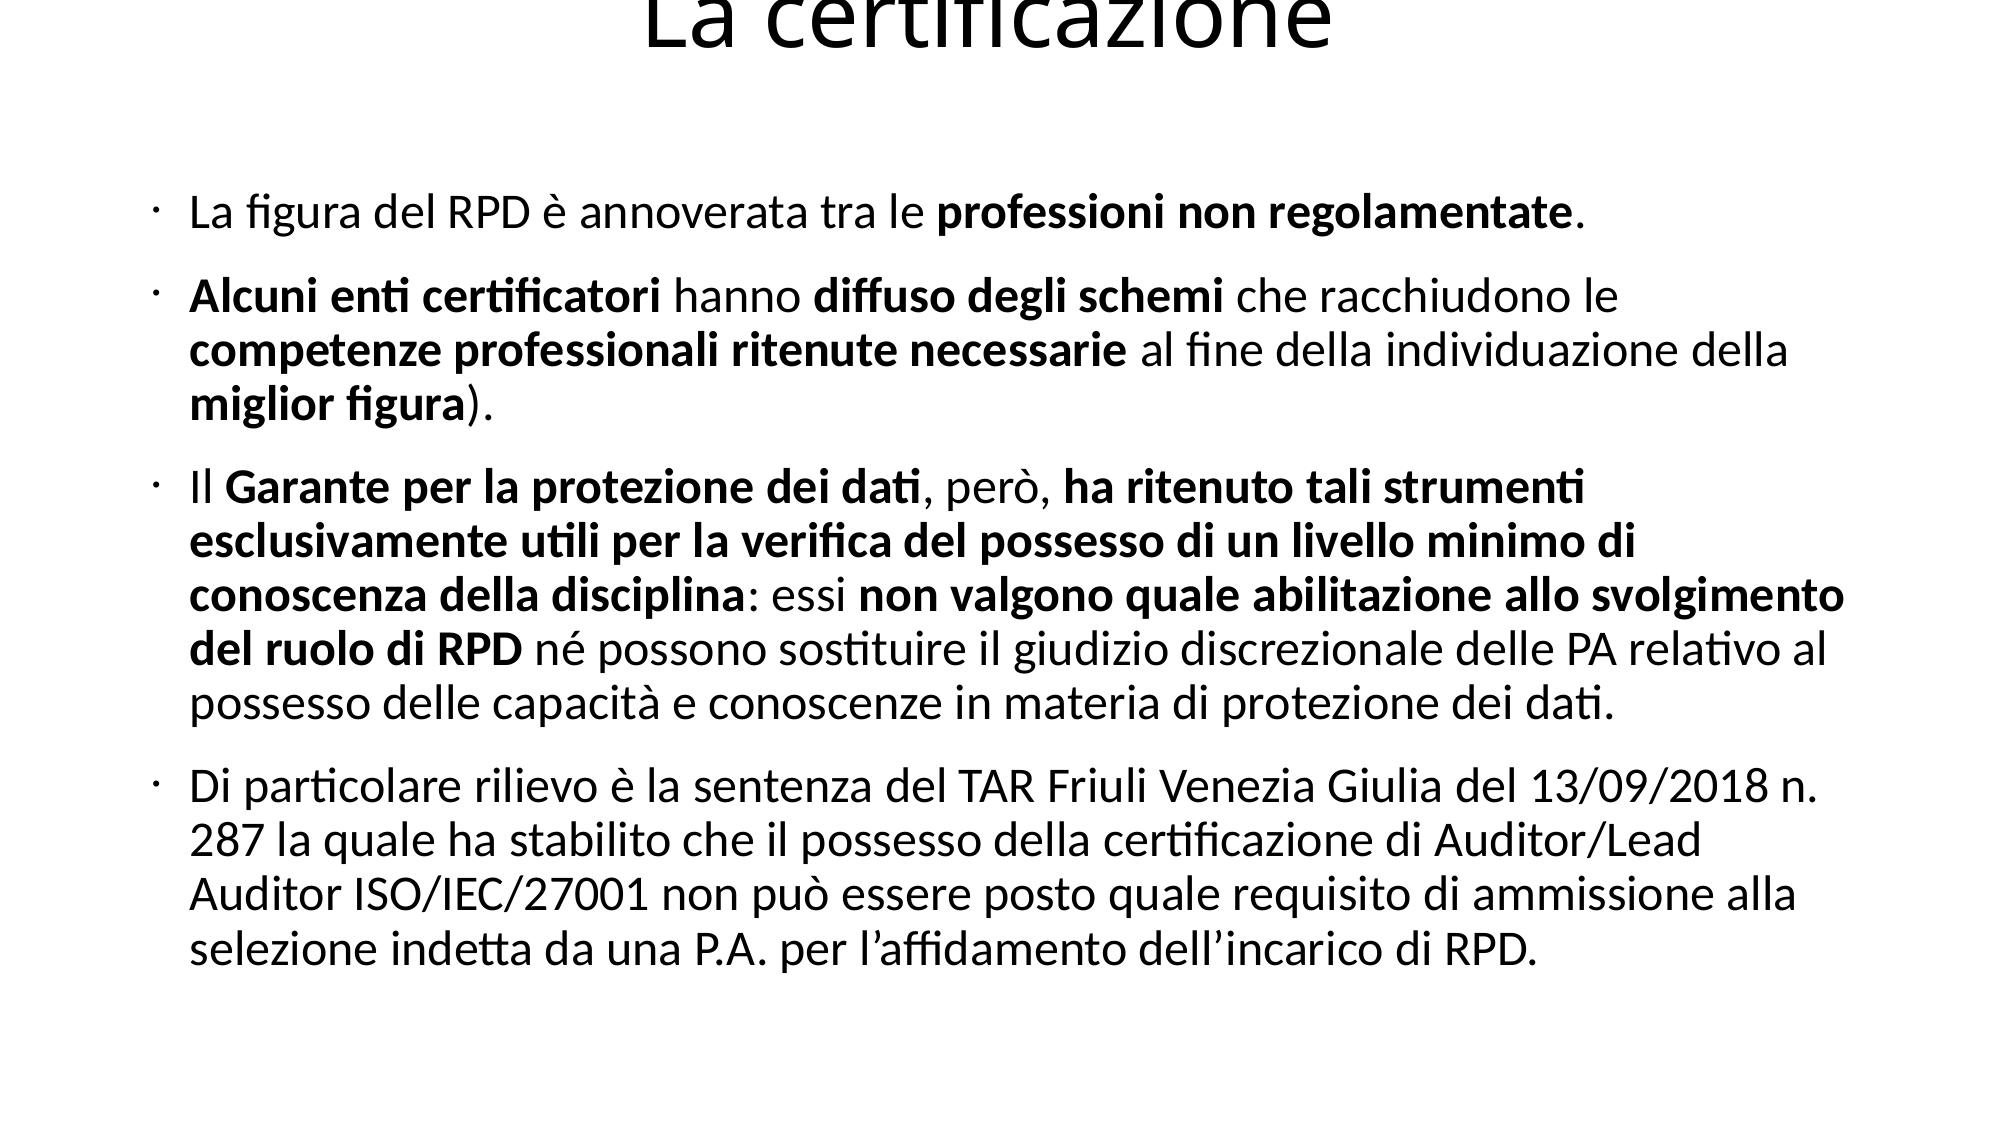

# La certificazione
La figura del RPD è annoverata tra le professioni non regolamentate.
Alcuni enti certificatori hanno diffuso degli schemi che racchiudono le competenze professionali ritenute necessarie al fine della individuazione della miglior figura).
Il Garante per la protezione dei dati, però, ha ritenuto tali strumenti esclusivamente utili per la verifica del possesso di un livello minimo di conoscenza della disciplina: essi non valgono quale abilitazione allo svolgimento del ruolo di RPD né possono sostituire il giudizio discrezionale delle PA relativo al possesso delle capacità e conoscenze in materia di protezione dei dati.
Di particolare rilievo è la sentenza del TAR Friuli Venezia Giulia del 13/09/2018 n. 287 la quale ha stabilito che il possesso della certificazione di Auditor/Lead Auditor ISO/IEC/27001 non può essere posto quale requisito di ammissione alla selezione indetta da una P.A. per l’affidamento dell’incarico di RPD.